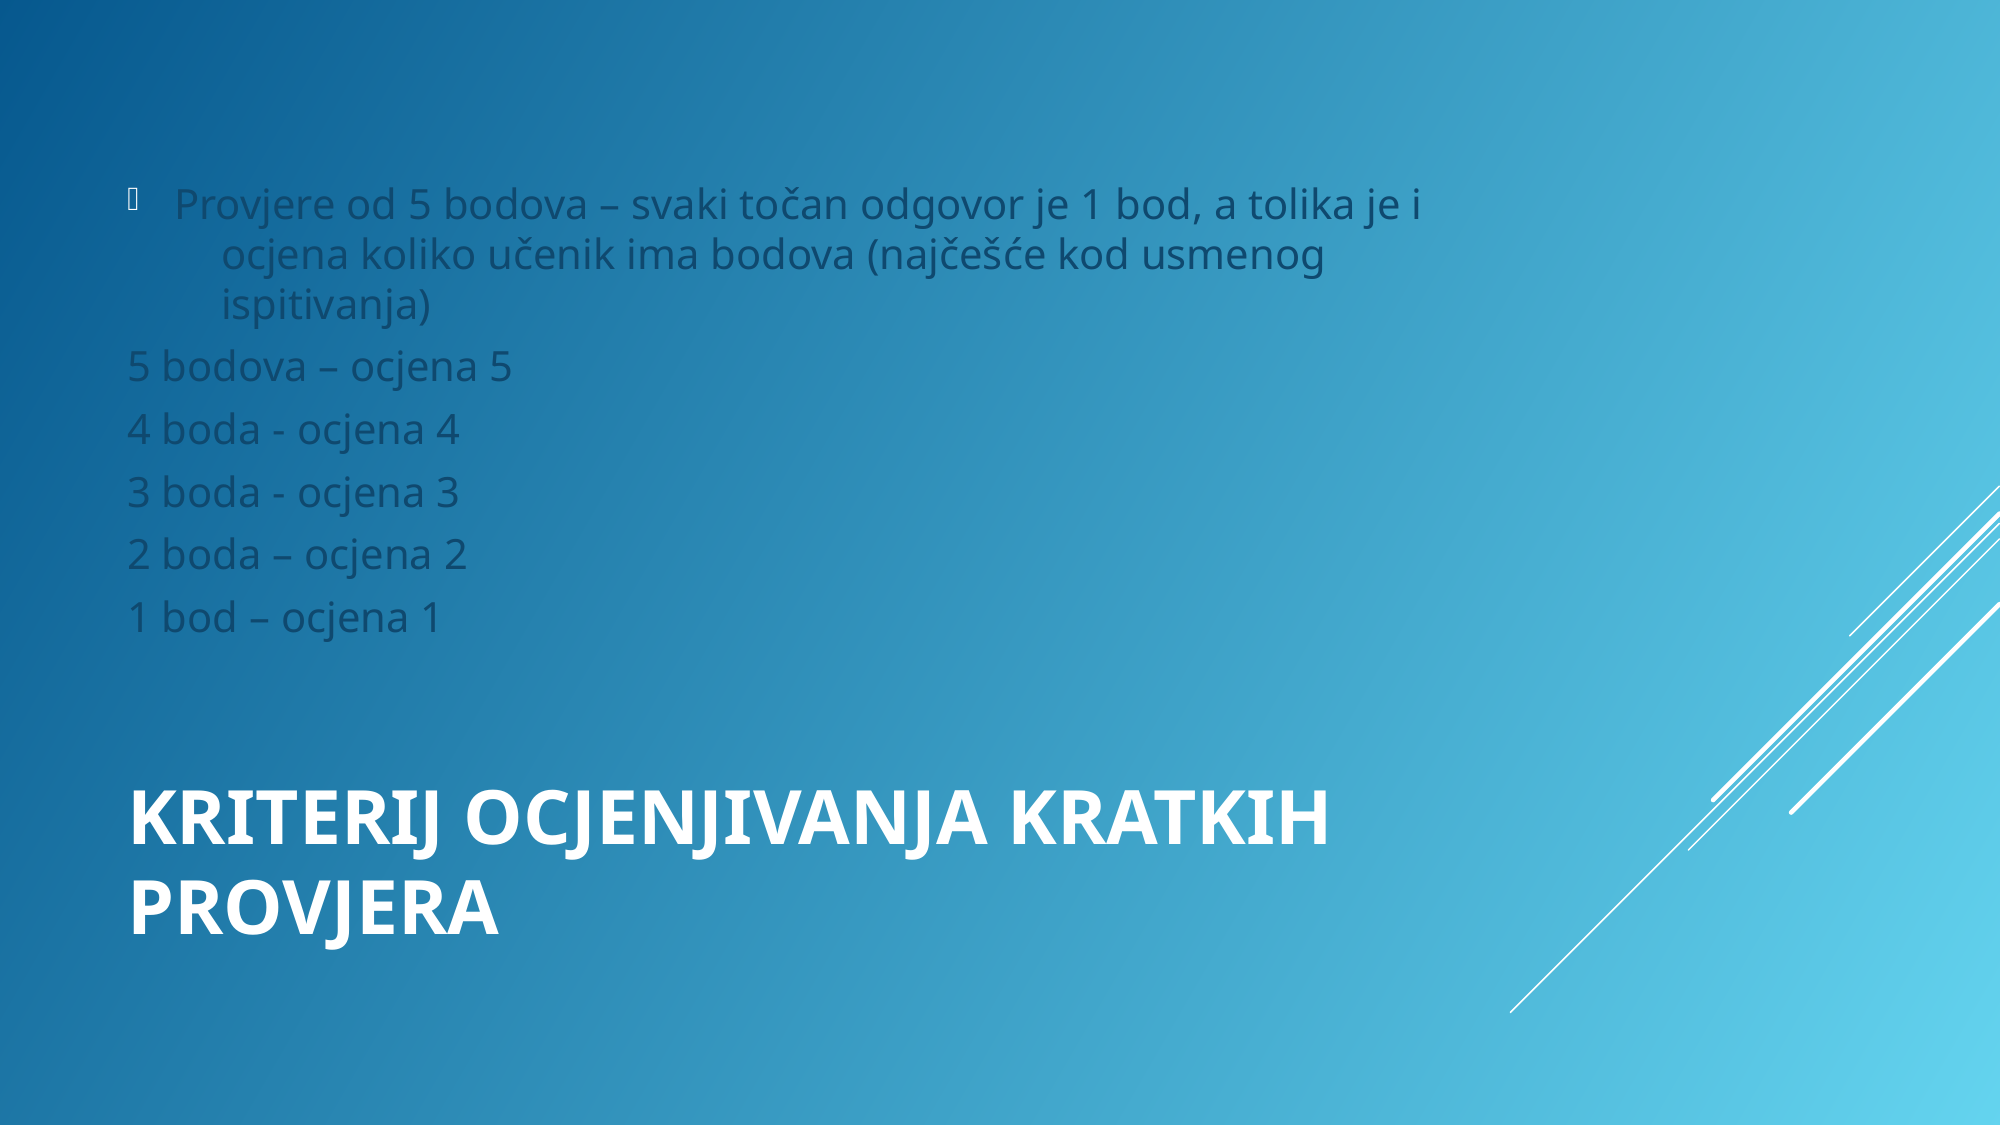

Provjere od 5 bodova – svaki točan odgovor je 1 bod, a tolika je i ocjena koliko učenik ima bodova (najčešće kod usmenog ispitivanja)
5 bodova – ocjena 5
4 boda - ocjena 4
3 boda - ocjena 3
2 boda – ocjena 2
1 bod – ocjena 1
# Kriterij ocjenjivanja kratkih provjera